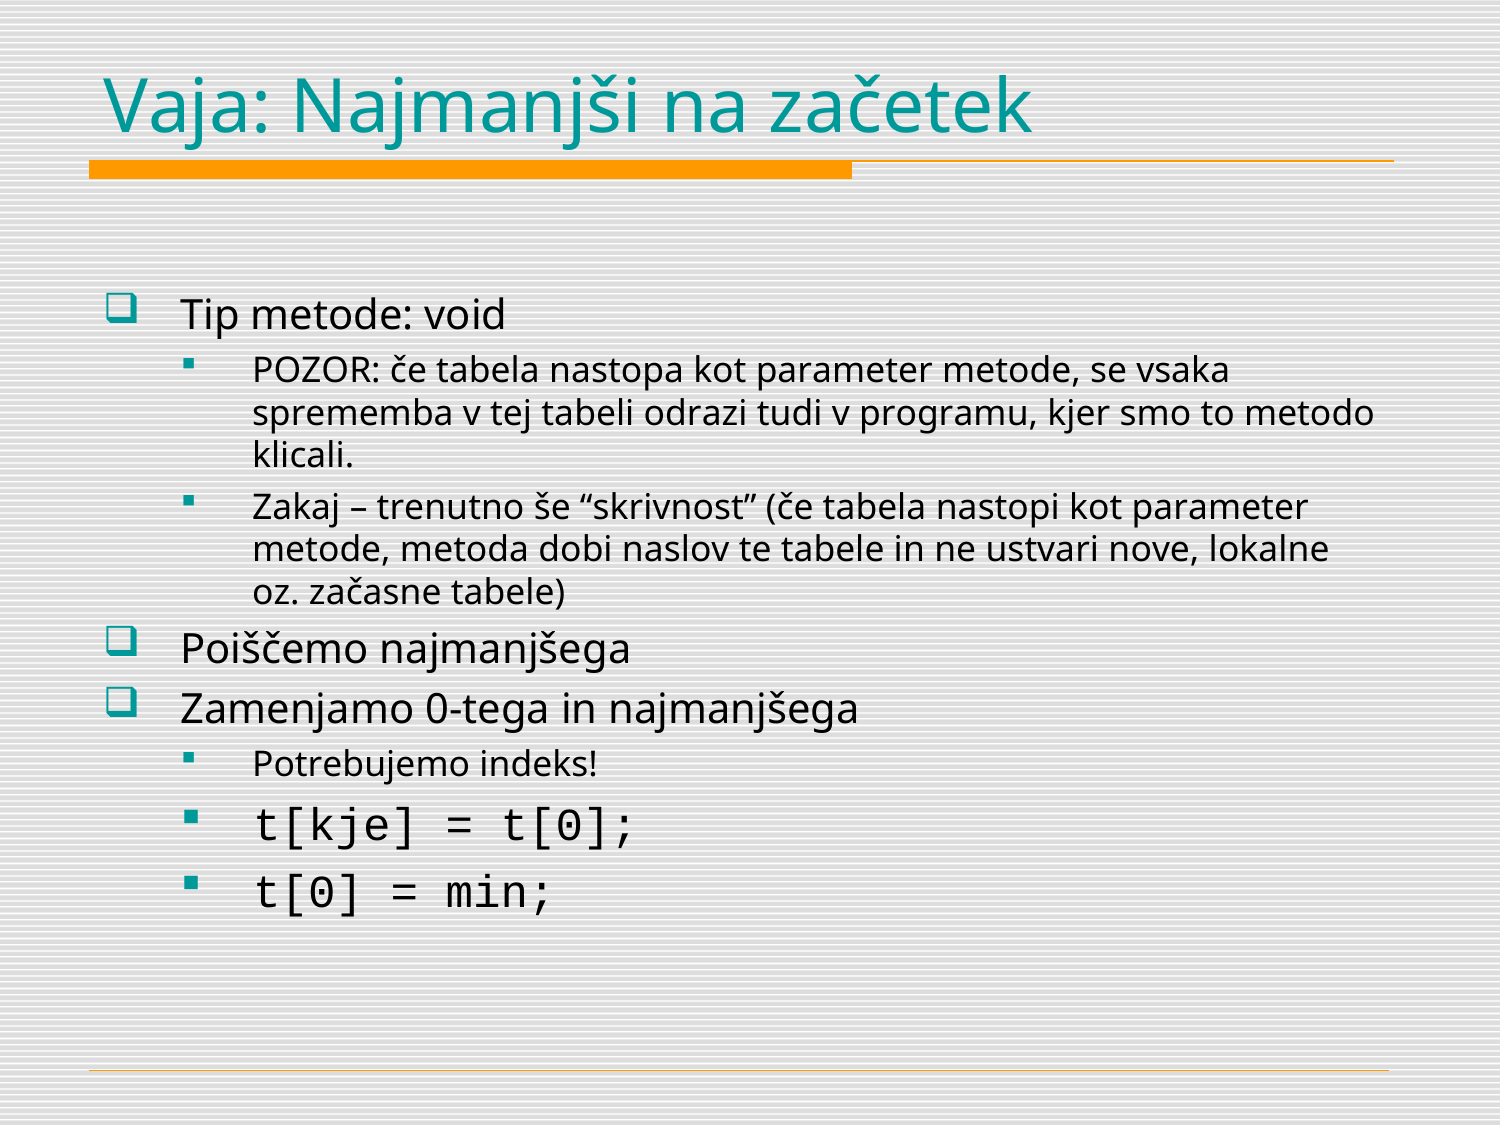

# Vaja: Najmanjši na začetek
Tip metode: void
POZOR: če tabela nastopa kot parameter metode, se vsaka sprememba v tej tabeli odrazi tudi v programu, kjer smo to metodo klicali.
Zakaj – trenutno še “skrivnost” (če tabela nastopi kot parameter metode, metoda dobi naslov te tabele in ne ustvari nove, lokalne oz. začasne tabele)
Poiščemo najmanjšega
Zamenjamo 0-tega in najmanjšega
Potrebujemo indeks!
	t[kje] = t[0];
	t[0] = min;